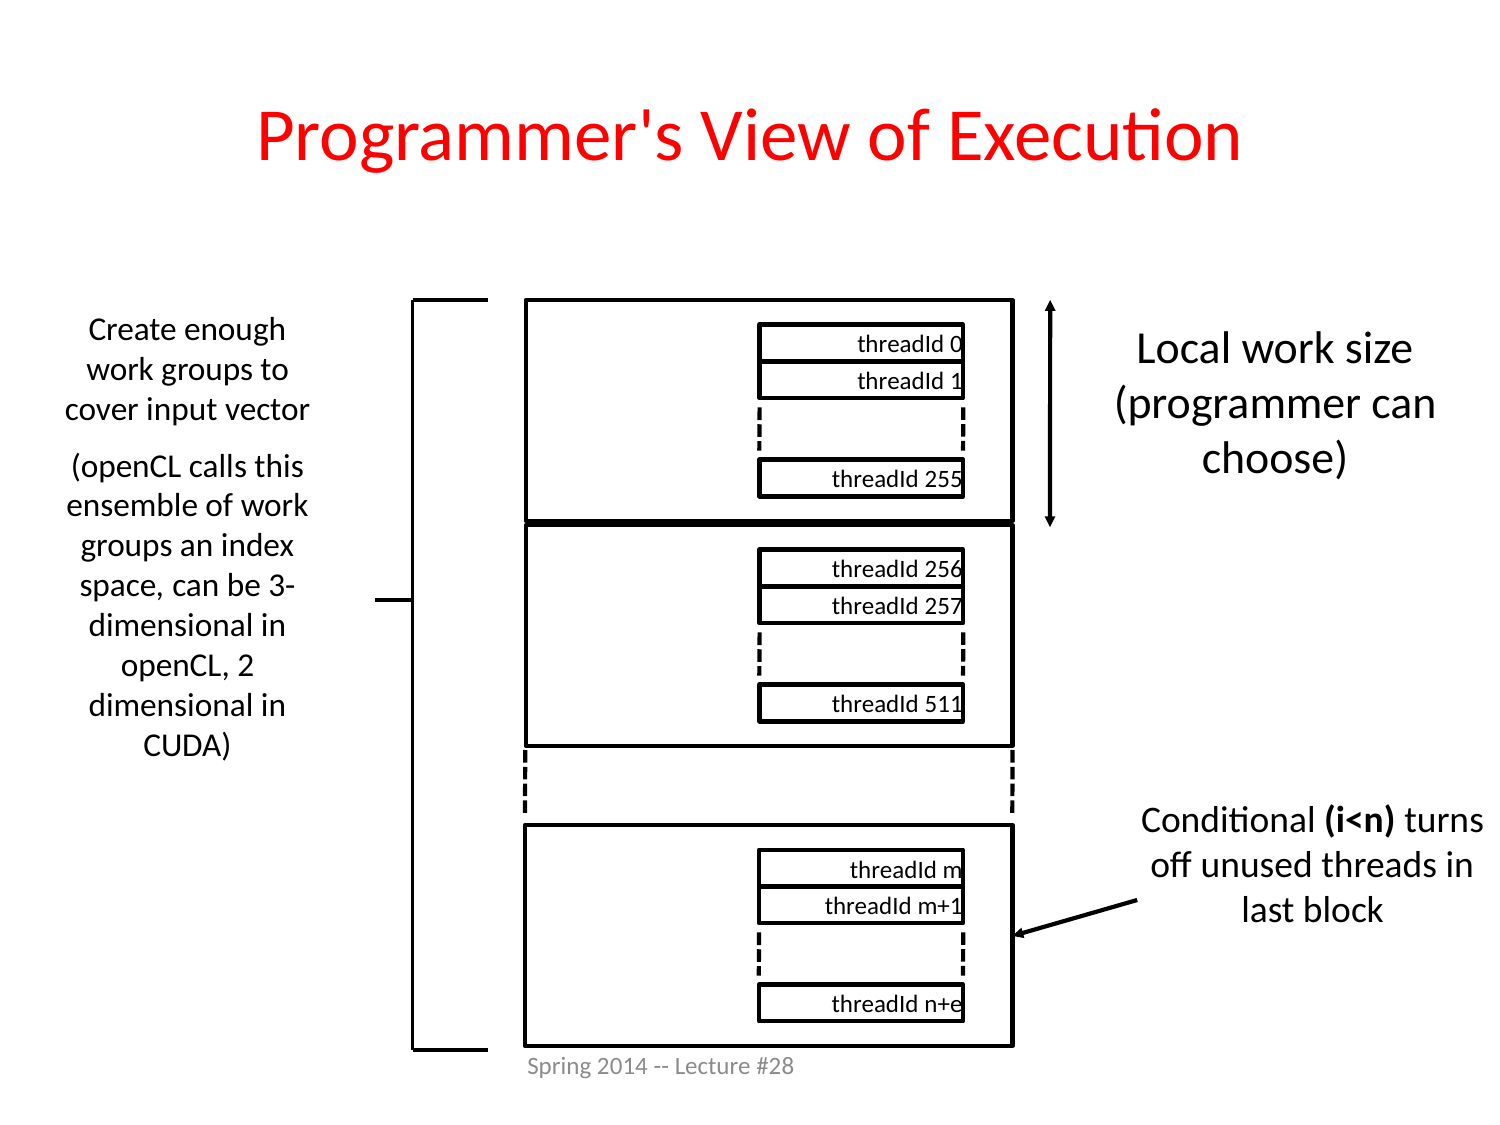

# Programmer's View of Execution
Create enough work groups to cover input vector
(openCL calls this ensemble of work groups an index space, can be 3-dimensional in openCL, 2 dimensional in CUDA)
threadId 0
threadId 1
threadId 255
Local work size (programmer can choose)
threadId 256
threadId 257
threadId 511
Conditional (i<n) turns off unused threads in last block
threadId m
threadId m+1
threadId n+e